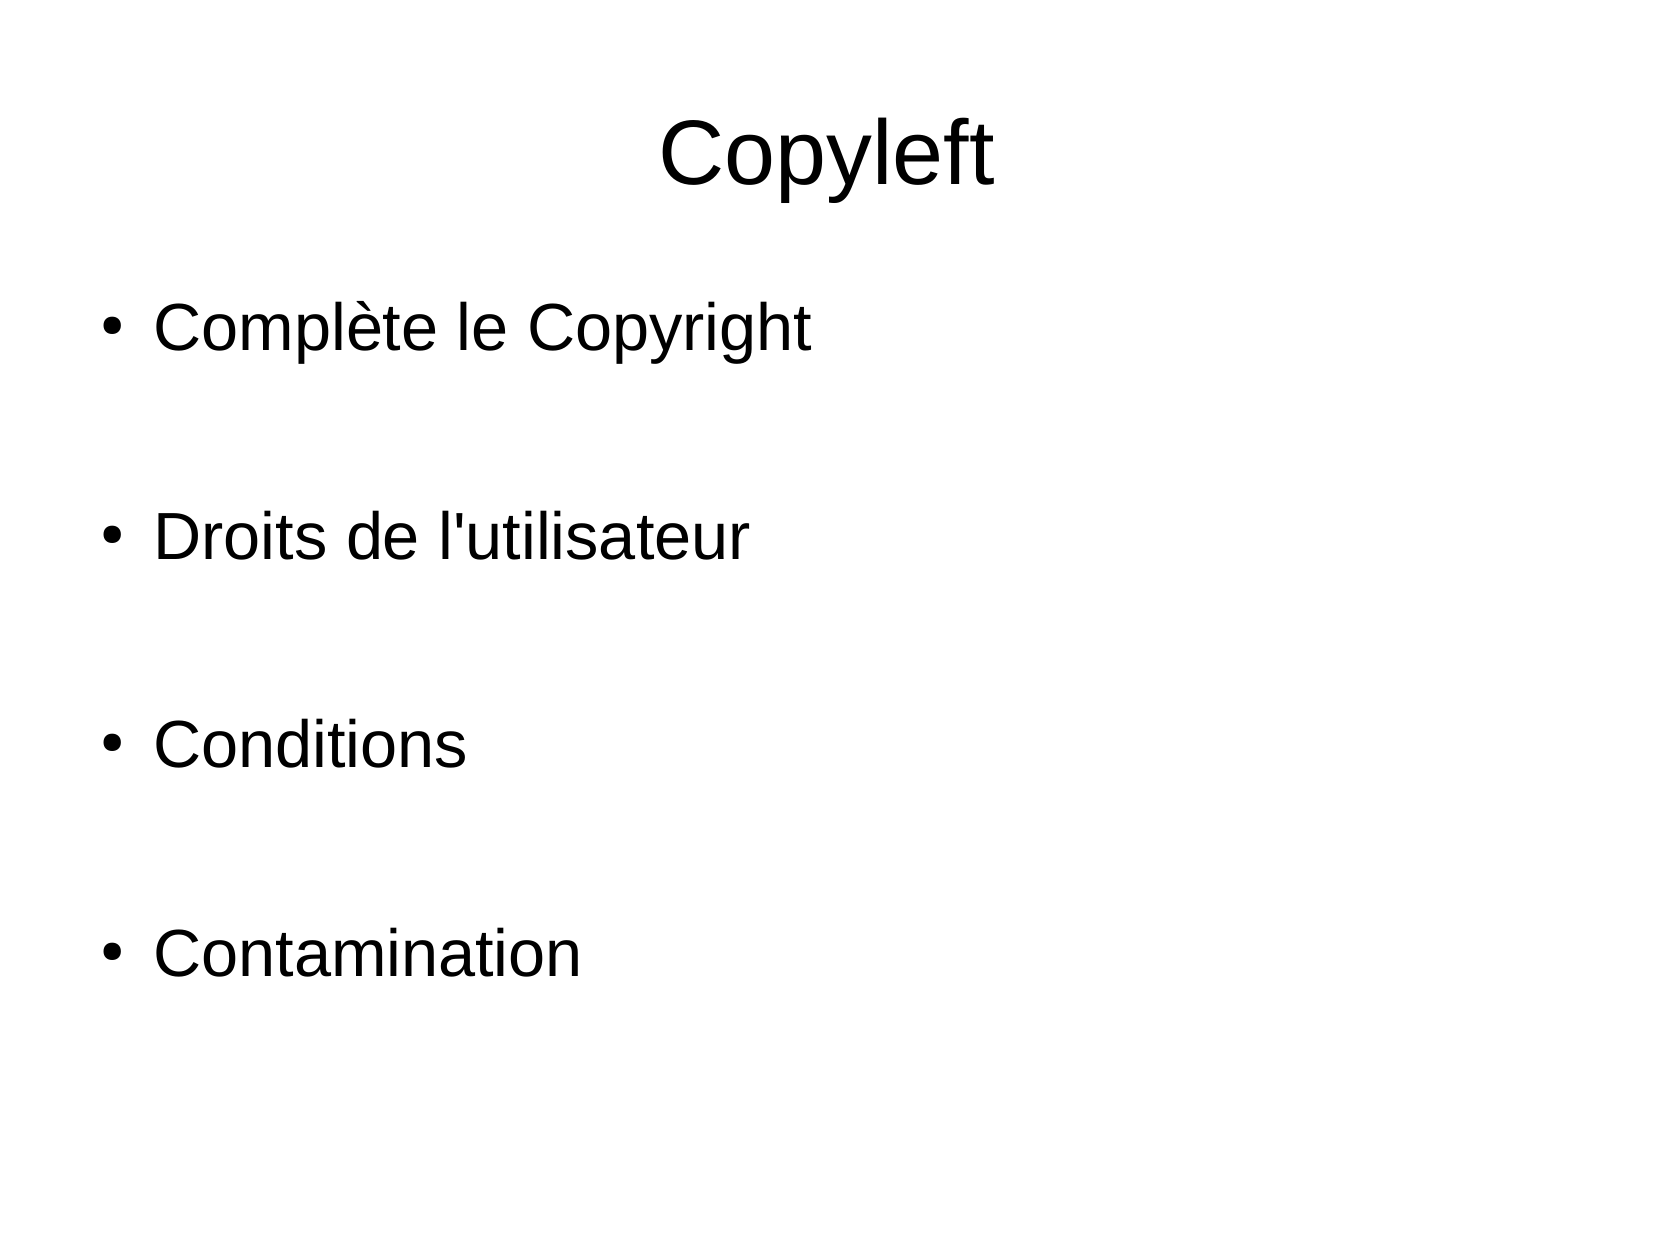

# Copyleft
Complète le Copyright
Droits de l'utilisateur
Conditions
Contamination